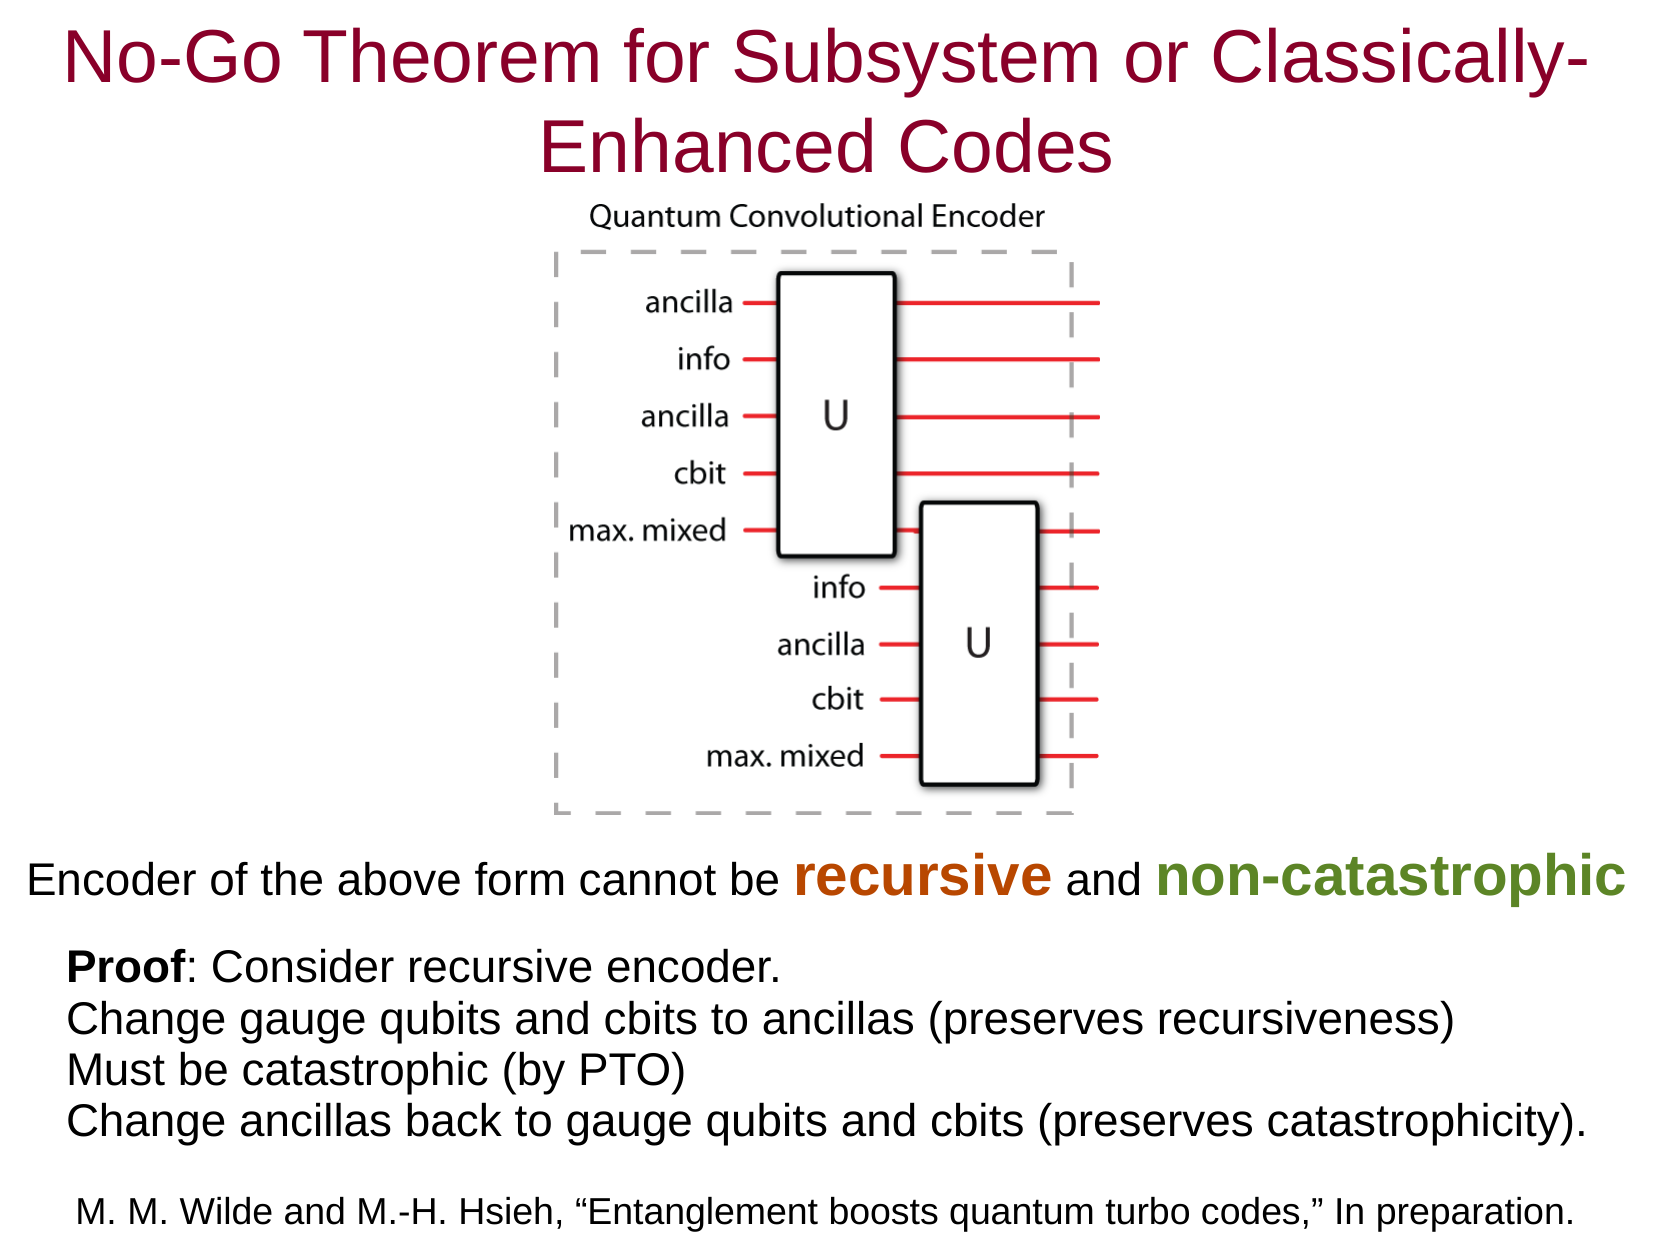

# No-Go Theorem for Subsystem or Classically-Enhanced Codes
Encoder of the above form cannot be recursive and non-catastrophic
Proof: Consider recursive encoder.
Change gauge qubits and cbits to ancillas (preserves recursiveness)
Must be catastrophic (by PTO)
Change ancillas back to gauge qubits and cbits (preserves catastrophicity).
M. M. Wilde and M.-H. Hsieh, “Entanglement boosts quantum turbo codes,” In preparation.